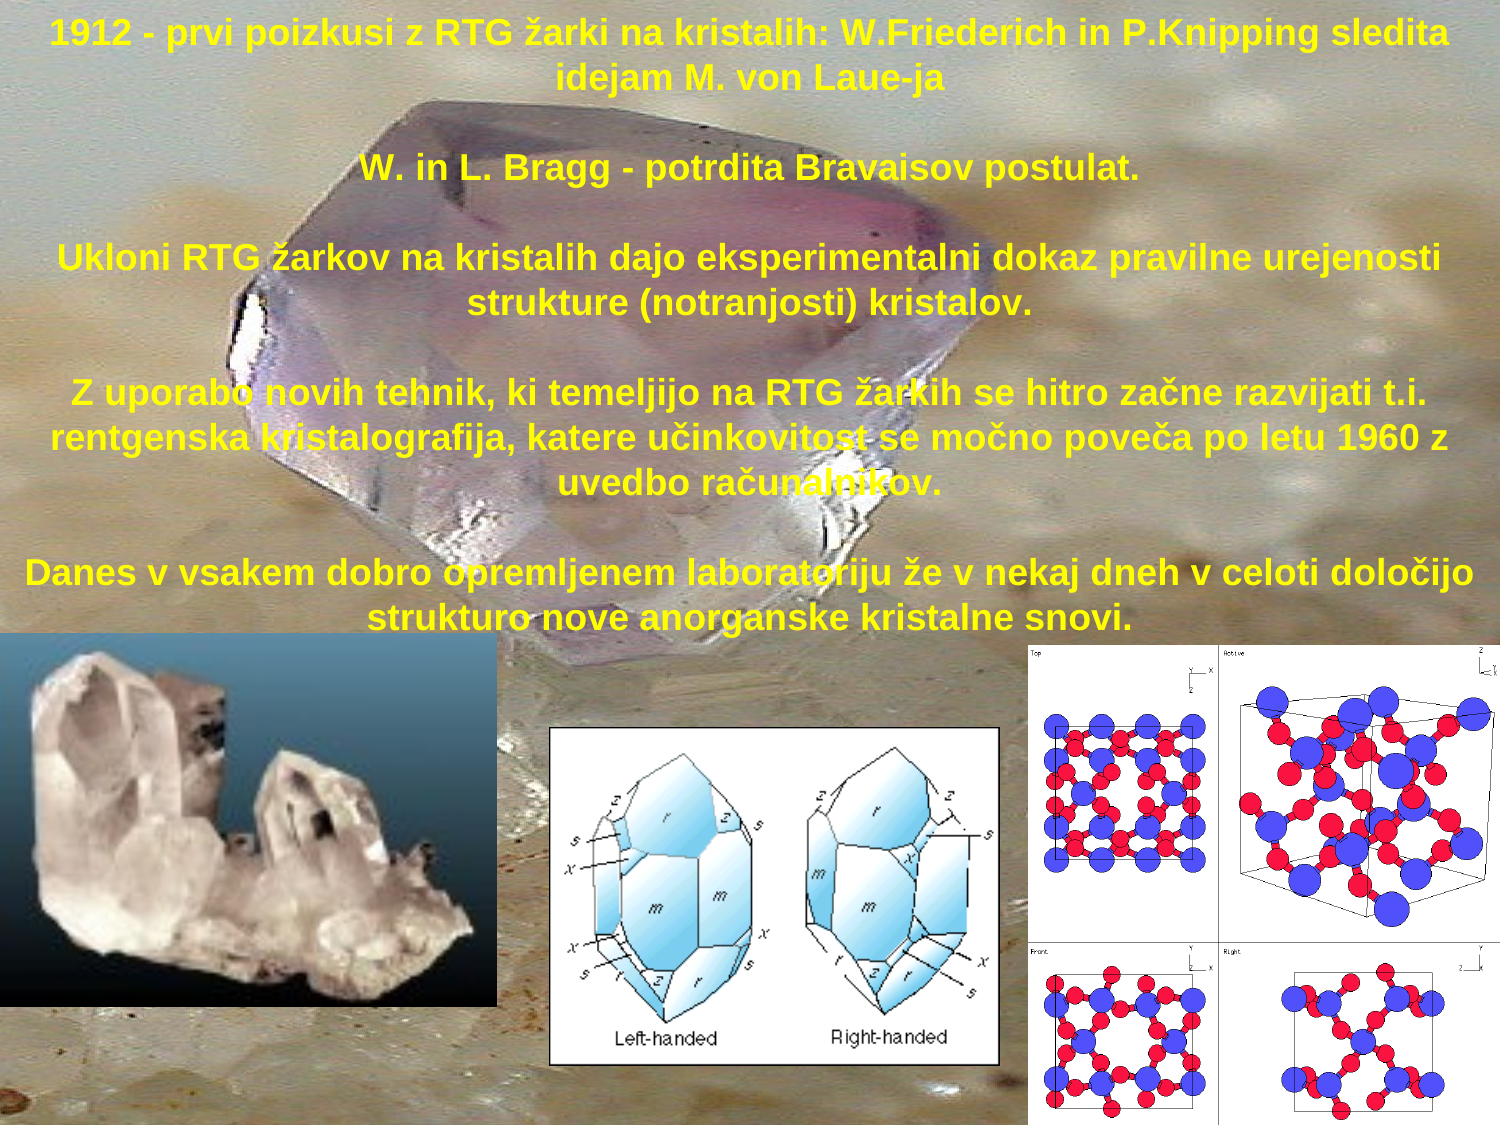

1912 - prvi poizkusi z RTG žarki na kristalih: W.Friederich in P.Knipping sledita idejam M. von Laue-ja
W. in L. Bragg - potrdita Bravaisov postulat.
Ukloni RTG žarkov na kristalih dajo eksperimentalni dokaz pravilne urejenosti strukture (notranjosti) kristalov.
Z uporabo novih tehnik, ki temeljijo na RTG žarkih se hitro začne razvijati t.i. rentgenska kristalografija, katere učinkovitost se močno poveča po letu 1960 z uvedbo računalnikov.
Danes v vsakem dobro opremljenem laboratoriju že v nekaj dneh v celoti določijo strukturo nove anorganske kristalne snovi.